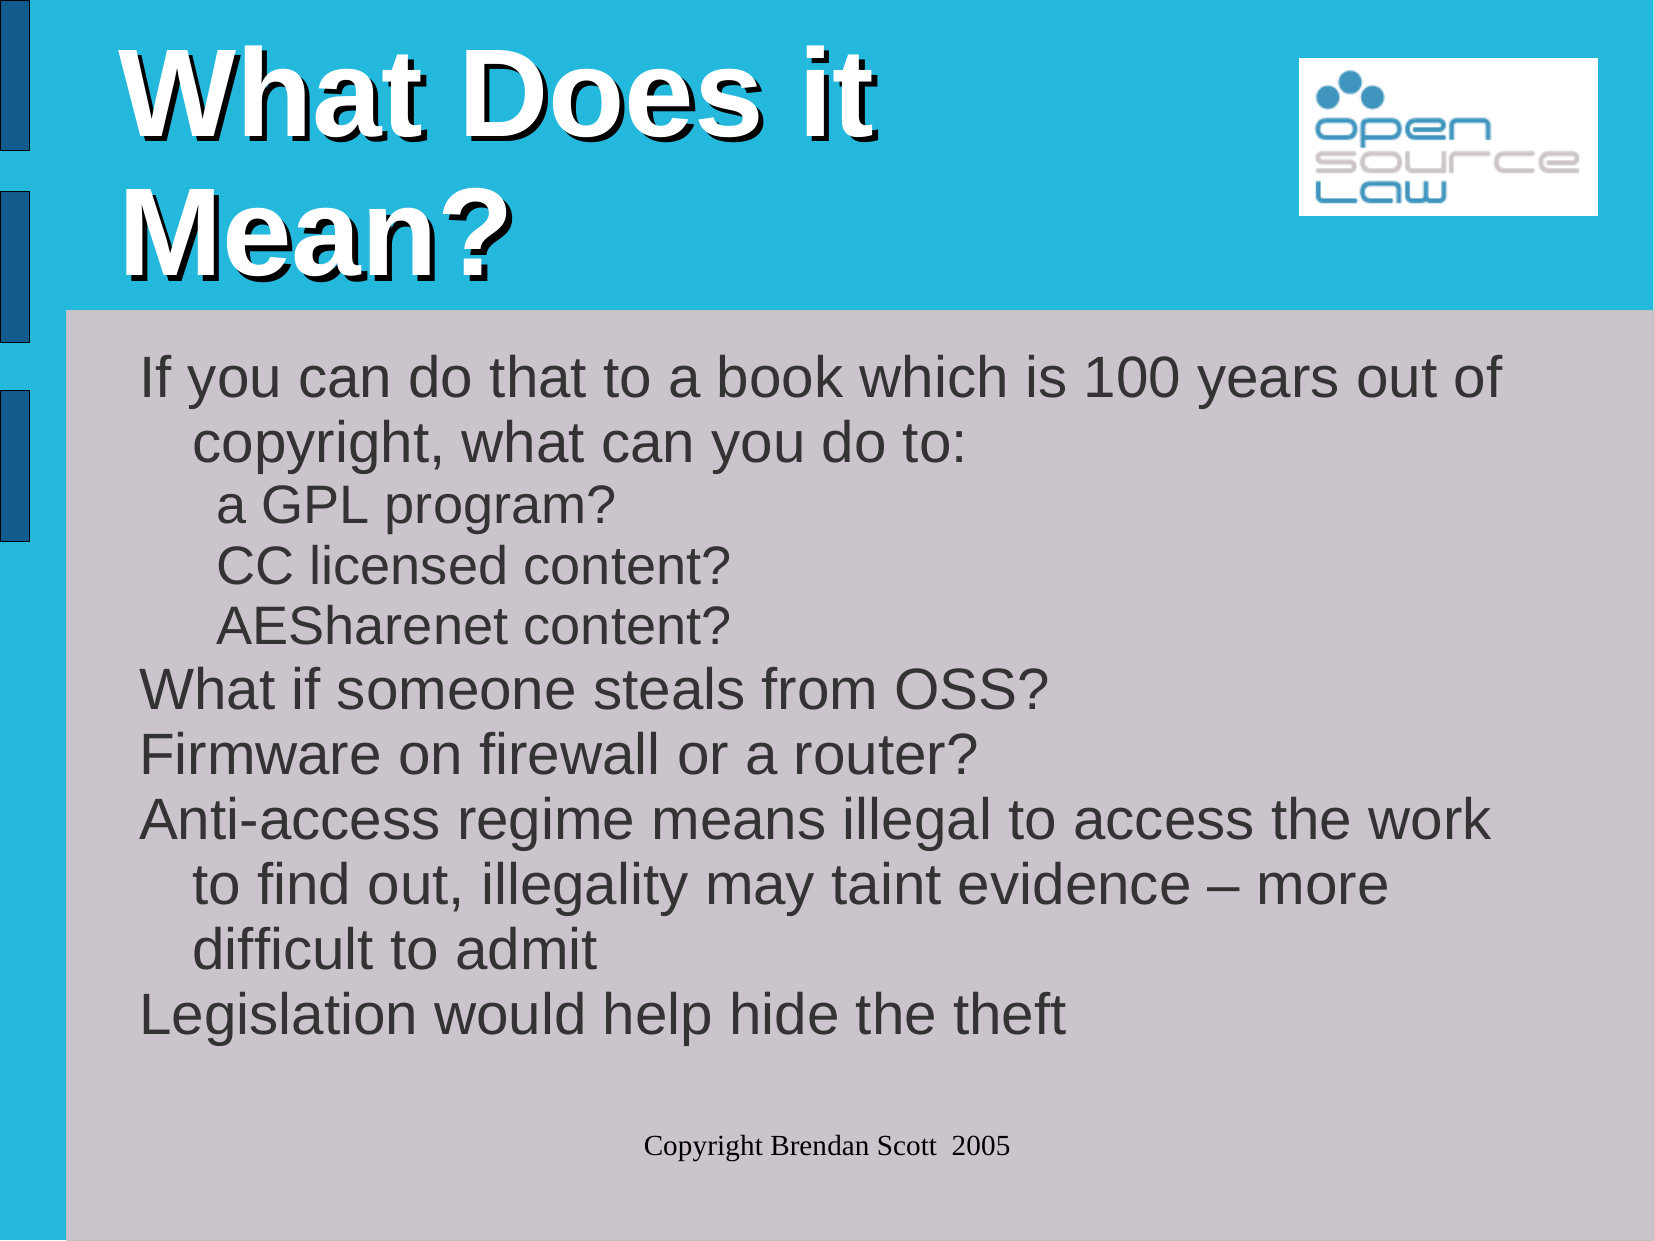

# What Does it Mean?
If you can do that to a book which is 100 years out of copyright, what can you do to:
a GPL program?
CC licensed content?
AESharenet content?
What if someone steals from OSS?
Firmware on firewall or a router?
Anti-access regime means illegal to access the work to find out, illegality may taint evidence – more difficult to admit
Legislation would help hide the theft